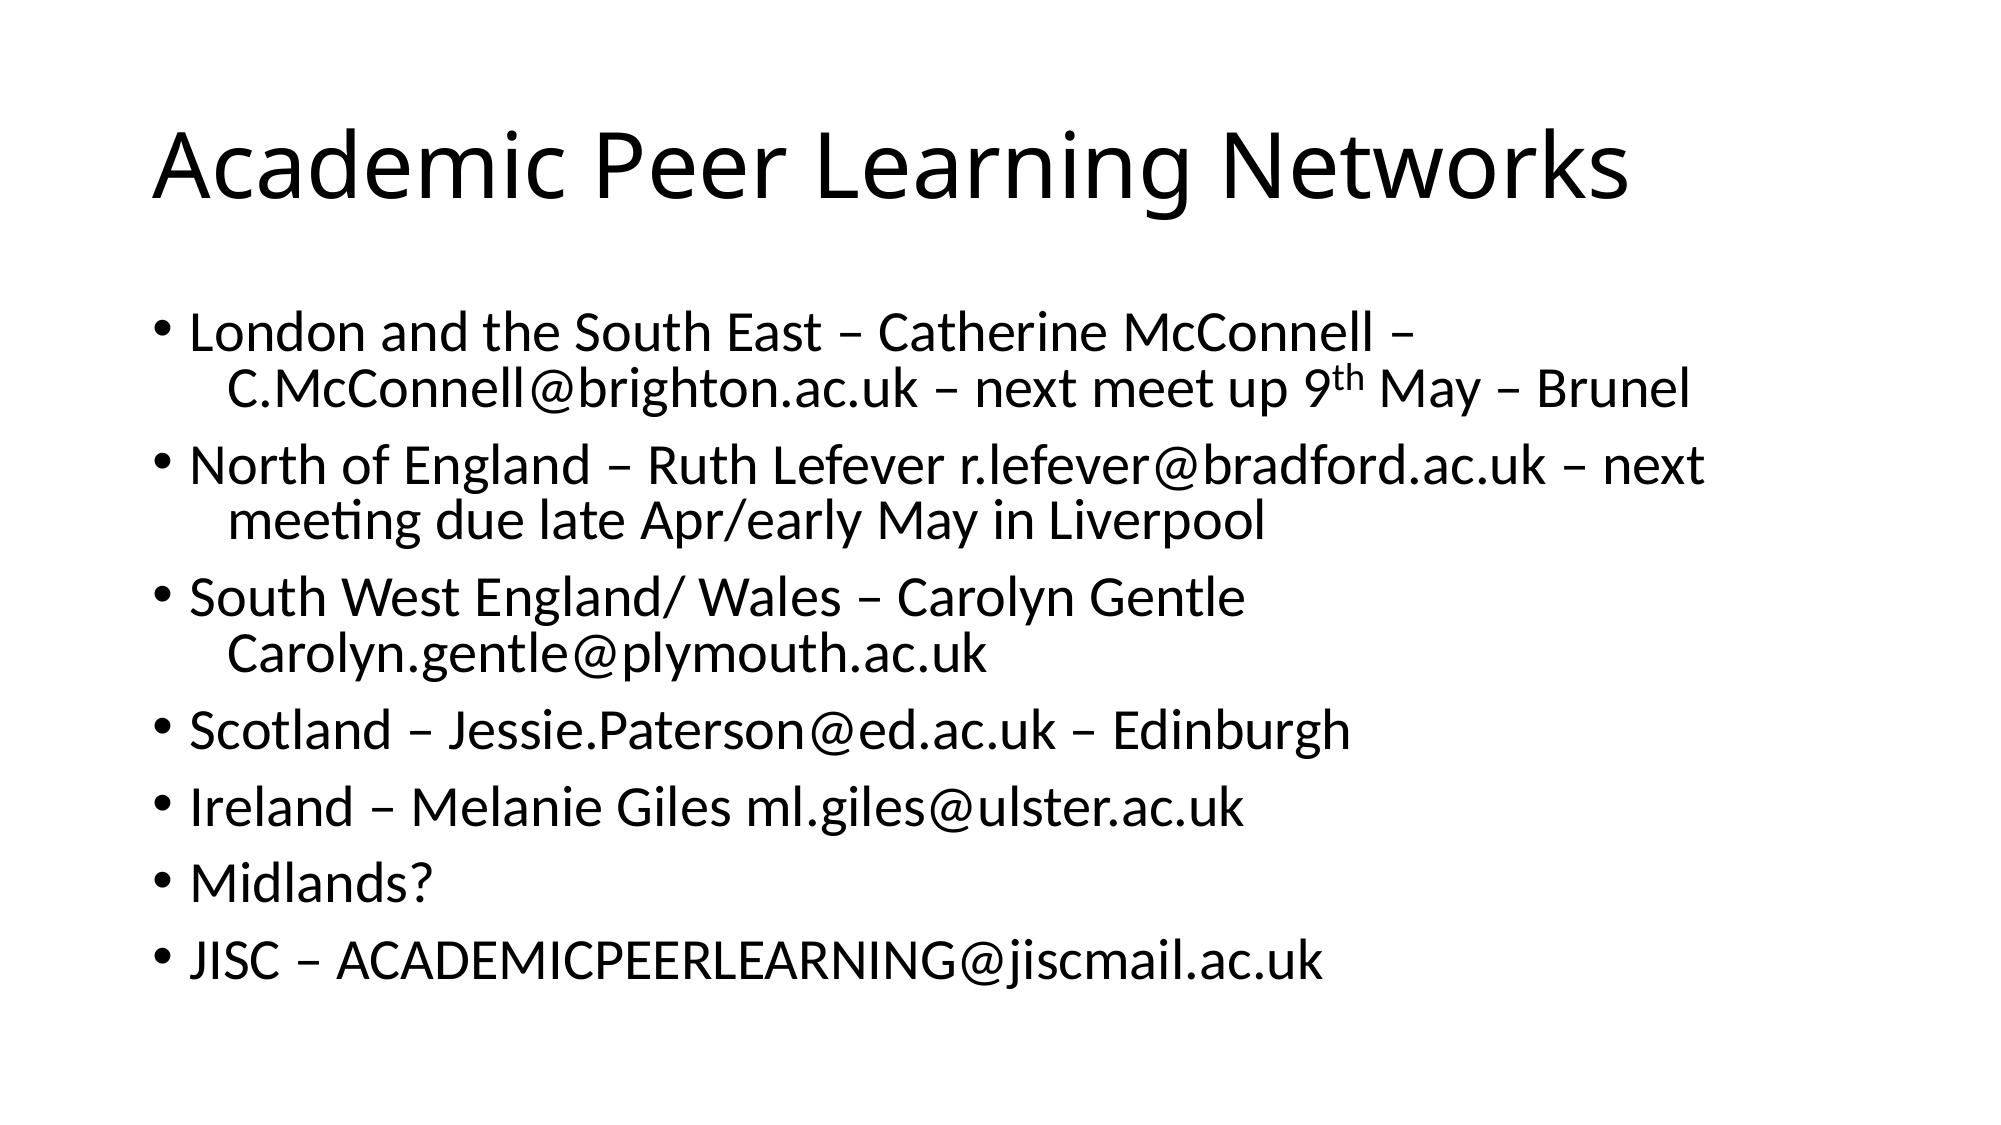

# Academic Peer Learning Networks
London and the South East – Catherine McConnell – C.McConnell@brighton.ac.uk – next meet up 9th May – Brunel
North of England – Ruth Lefever r.lefever@bradford.ac.uk – next meeting due late Apr/early May in Liverpool
South West England/ Wales – Carolyn Gentle Carolyn.gentle@plymouth.ac.uk
Scotland – Jessie.Paterson@ed.ac.uk – Edinburgh
Ireland – Melanie Giles ml.giles@ulster.ac.uk
Midlands?
JISC – ACADEMICPEERLEARNING@jiscmail.ac.uk